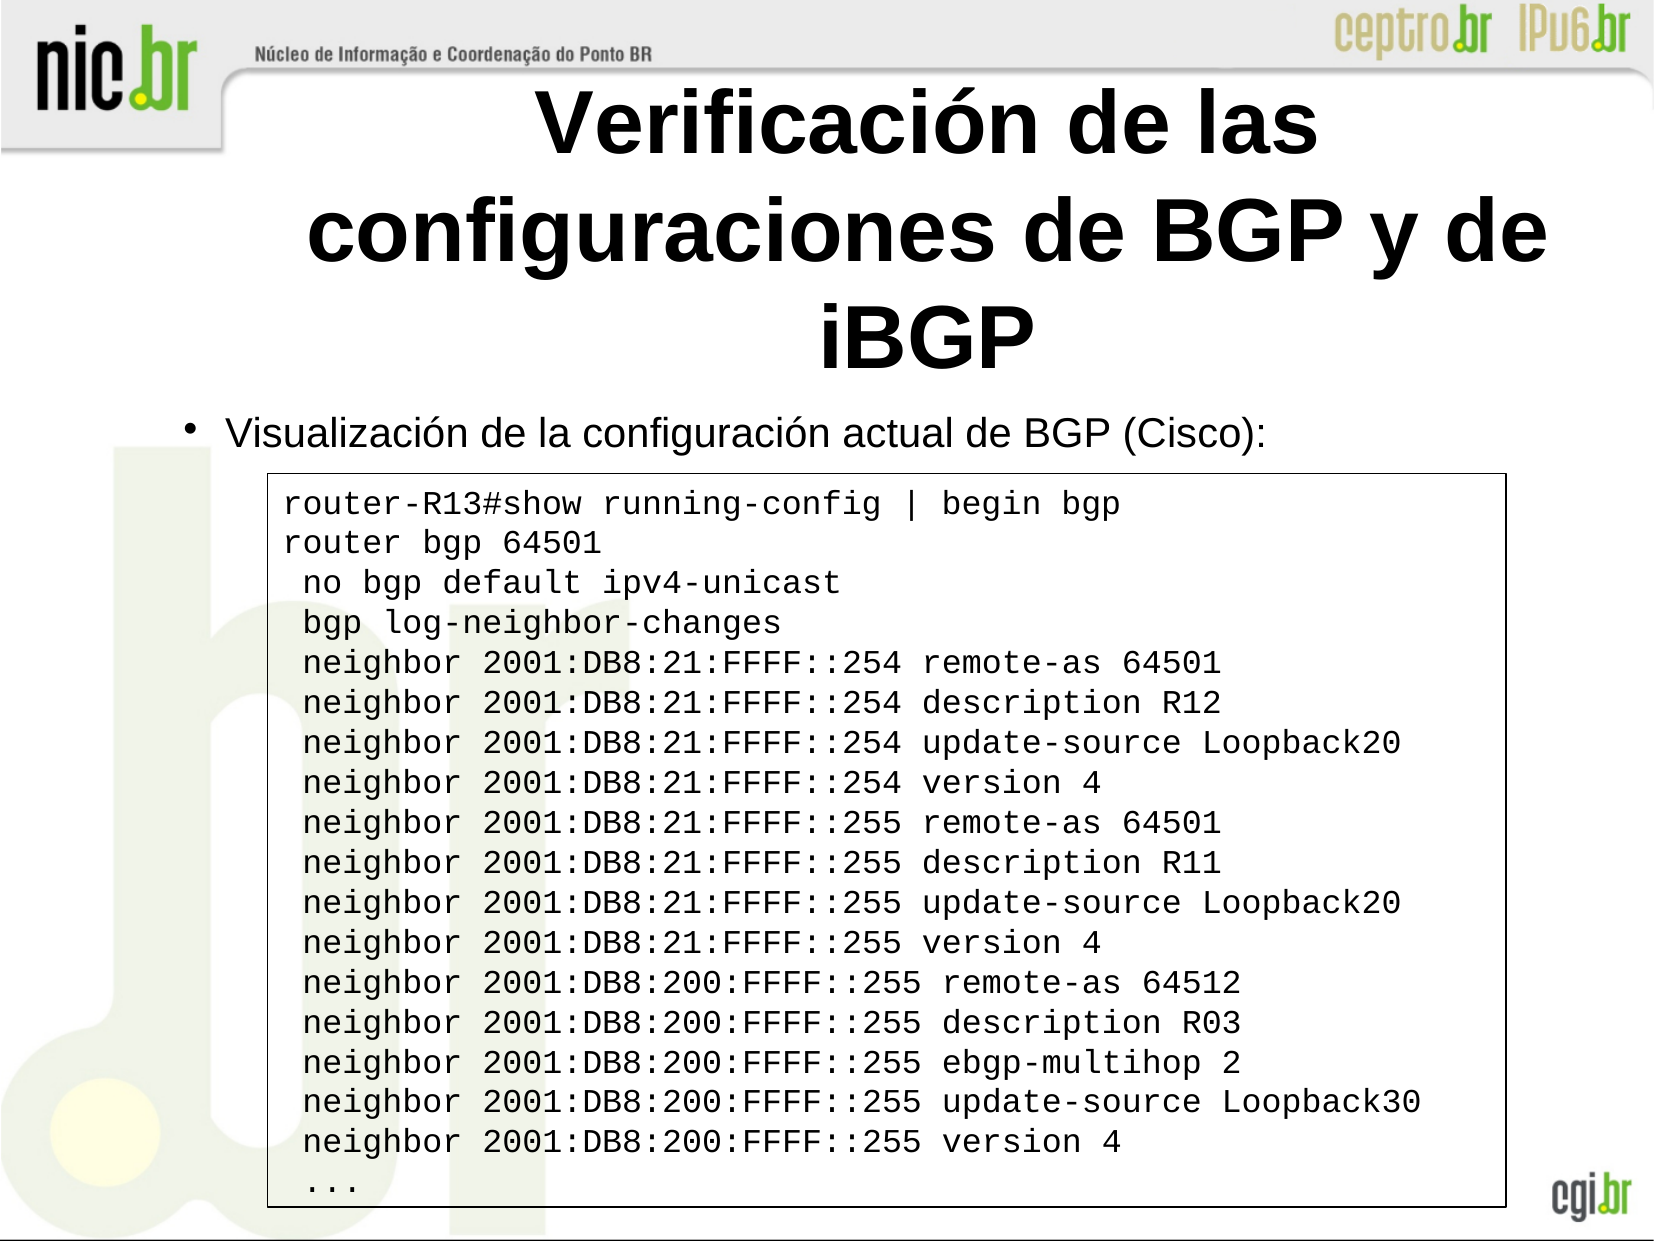

Verificación de las configuraciones de BGP y de iBGP
 Visualización de la configuración actual de BGP (Cisco):
router-R13#show running-config | begin bgp
router bgp 64501
 no bgp default ipv4-unicast
 bgp log-neighbor-changes
 neighbor 2001:DB8:21:FFFF::254 remote-as 64501
 neighbor 2001:DB8:21:FFFF::254 description R12
 neighbor 2001:DB8:21:FFFF::254 update-source Loopback20
 neighbor 2001:DB8:21:FFFF::254 version 4
 neighbor 2001:DB8:21:FFFF::255 remote-as 64501
 neighbor 2001:DB8:21:FFFF::255 description R11
 neighbor 2001:DB8:21:FFFF::255 update-source Loopback20
 neighbor 2001:DB8:21:FFFF::255 version 4
 neighbor 2001:DB8:200:FFFF::255 remote-as 64512
 neighbor 2001:DB8:200:FFFF::255 description R03
 neighbor 2001:DB8:200:FFFF::255 ebgp-multihop 2
 neighbor 2001:DB8:200:FFFF::255 update-source Loopback30
 neighbor 2001:DB8:200:FFFF::255 version 4
 ...